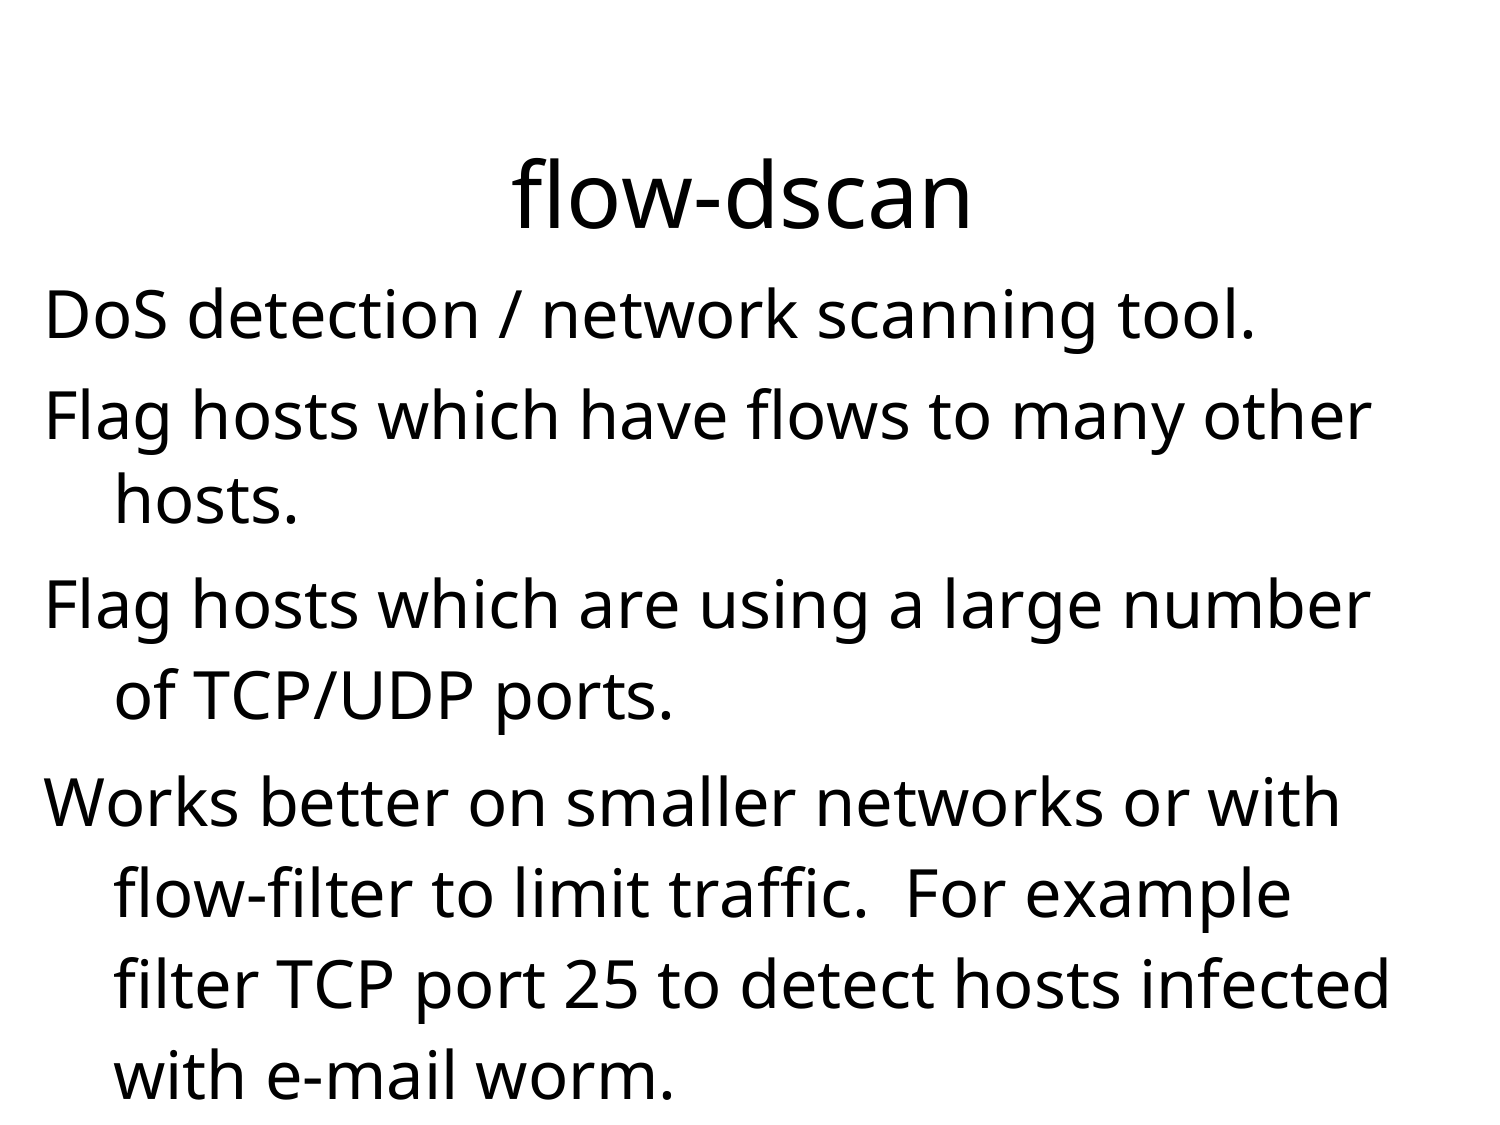

# flow-dscan
DoS detection / network scanning tool.
Flag hosts which have flows to many other hosts.
Flag hosts which are using a large number of TCP/UDP ports.
Works better on smaller networks or with flow-filter to limit traffic. For example filter TCP port 25 to detect hosts infected with e-mail worm.